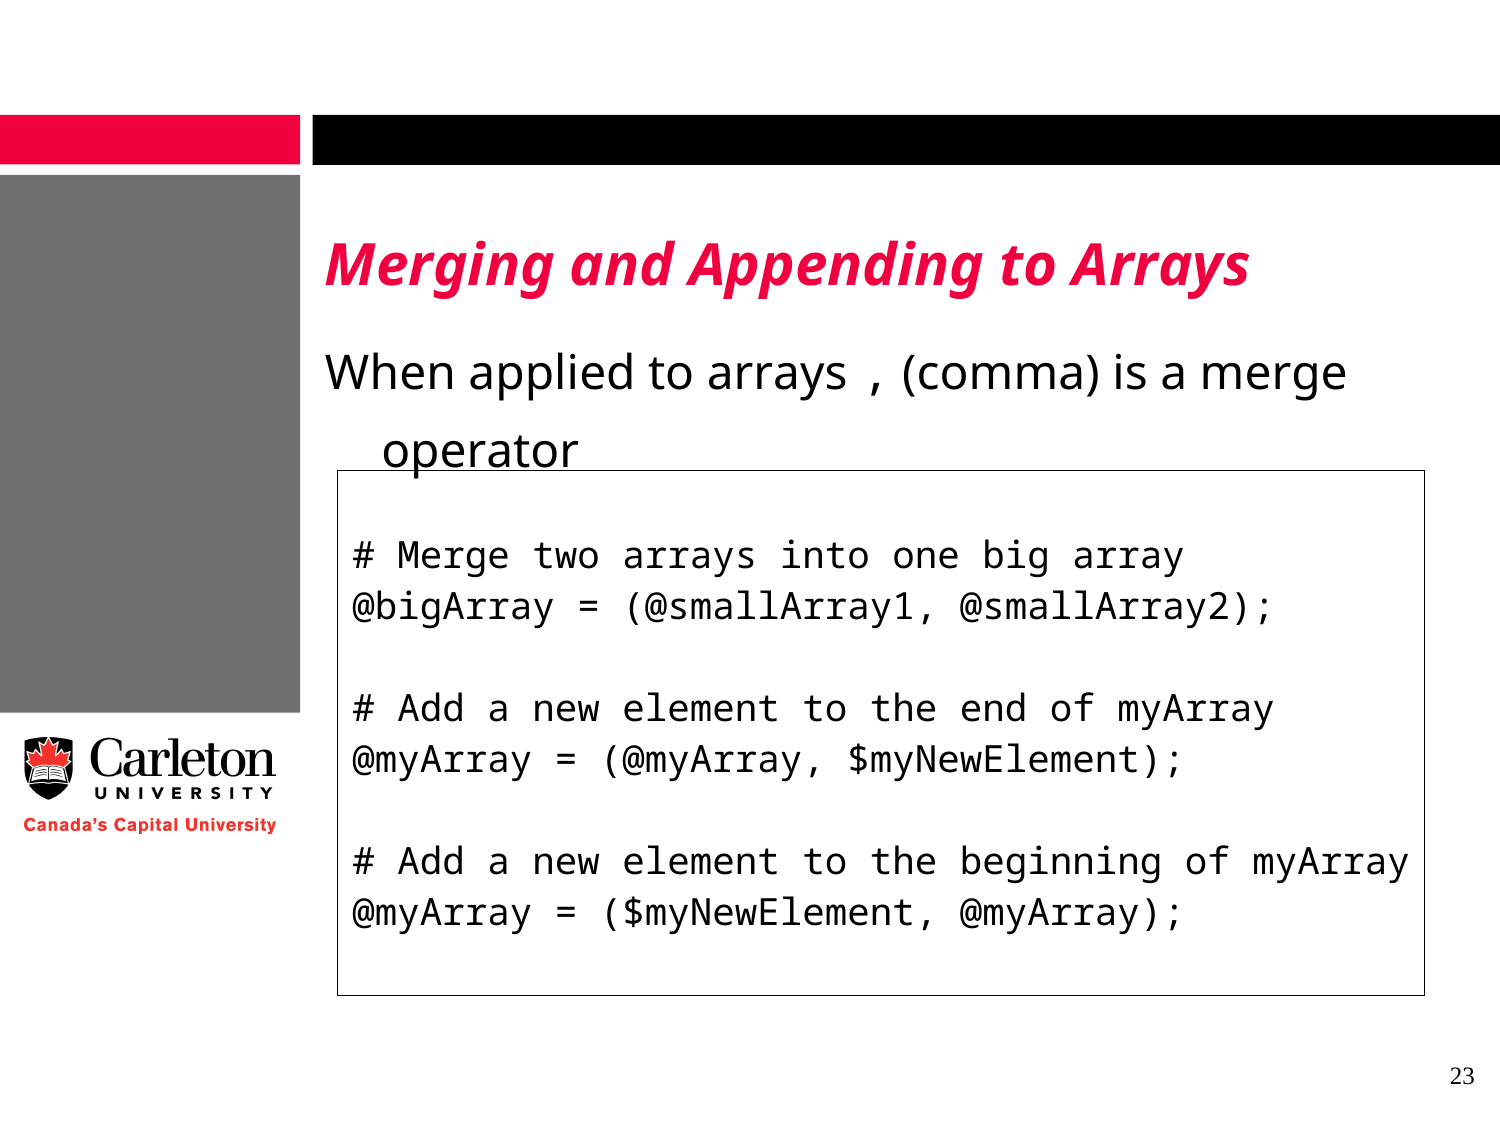

# Merging and Appending to Arrays
When applied to arrays , (comma) is a merge operator
# Merge two arrays into one big array
@bigArray = (@smallArray1, @smallArray2);
# Add a new element to the end of myArray
@myArray = (@myArray, $myNewElement);
# Add a new element to the beginning of myArray
@myArray = ($myNewElement, @myArray);
23